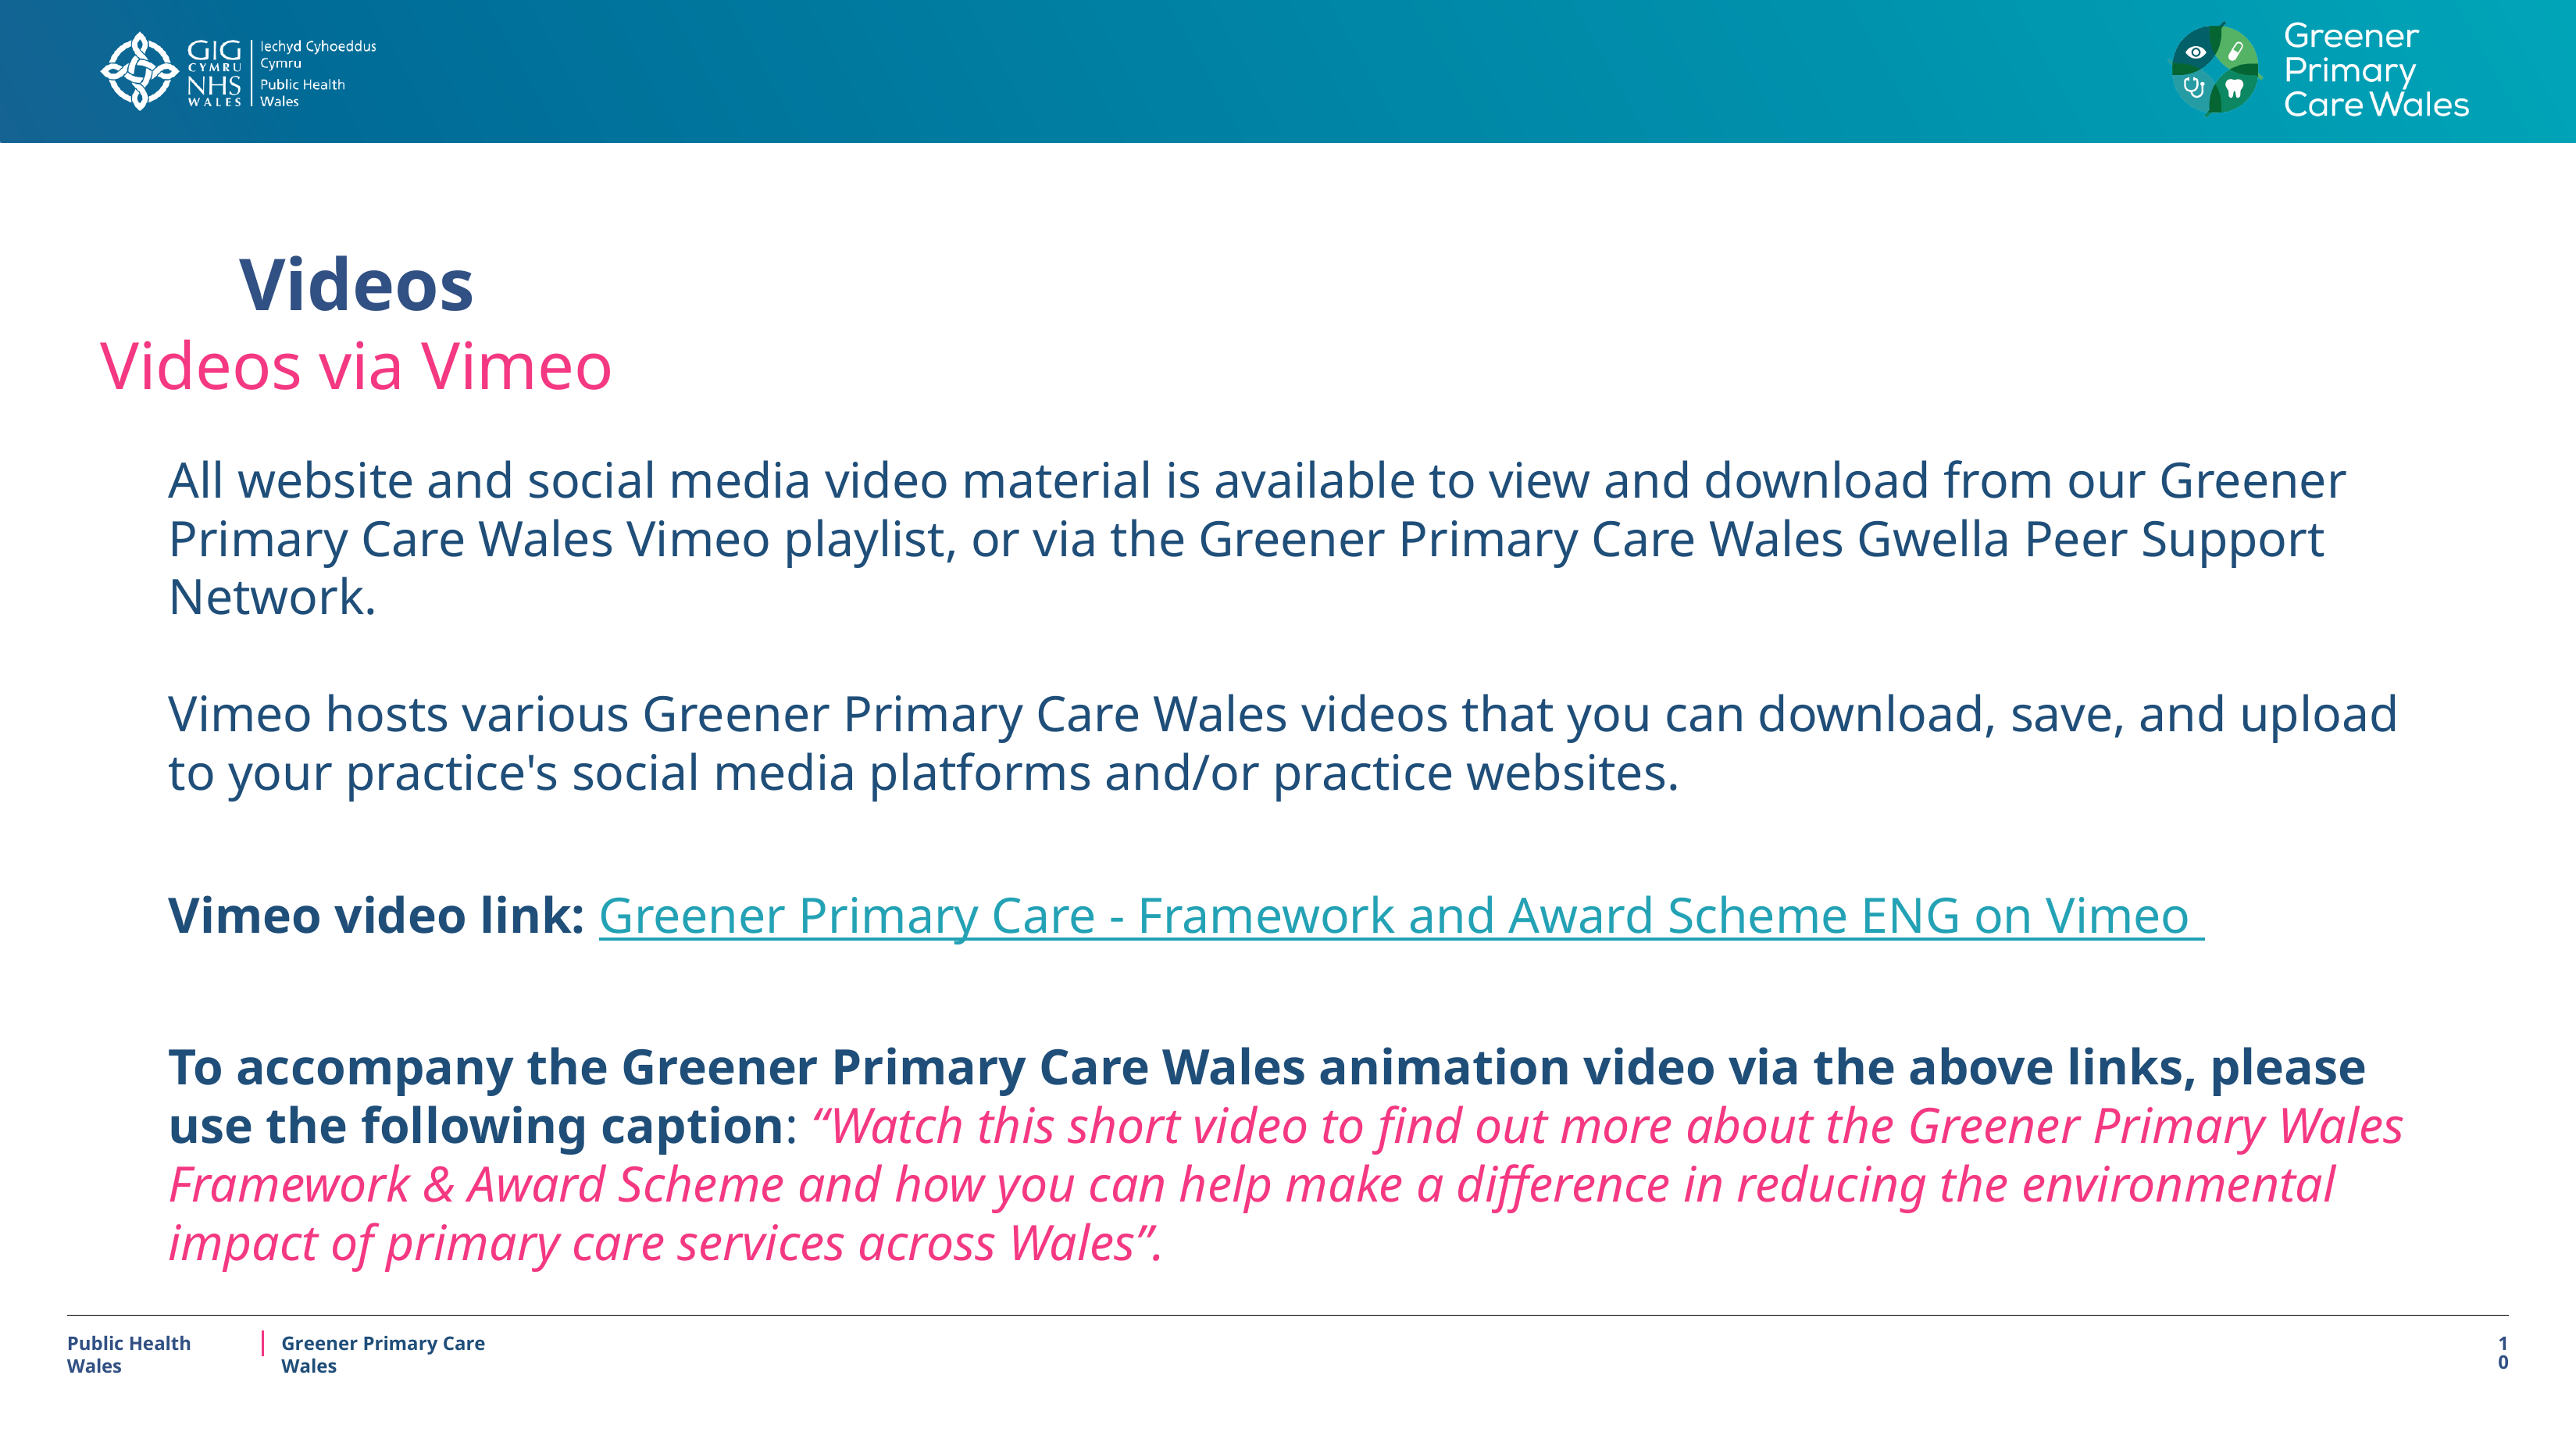

# Videos Videos via Vimeo
All website and social media video material is available to view and download from our Greener Primary Care Wales Vimeo playlist, or via the Greener Primary Care Wales Gwella Peer Support Network.
Vimeo hosts various Greener Primary Care Wales videos that you can download, save, and upload to your practice's social media platforms and/or practice websites.
Vimeo video link: Greener Primary Care - Framework and Award Scheme ENG on Vimeo
To accompany the Greener Primary Care Wales animation video via the above links, please use the following caption: “Watch this short video to find out more about the Greener Primary Wales Framework & Award Scheme and how you can help make a difference in reducing the environmental impact of primary care services across Wales”.
Public Health Wales
Greener Primary Care Wales